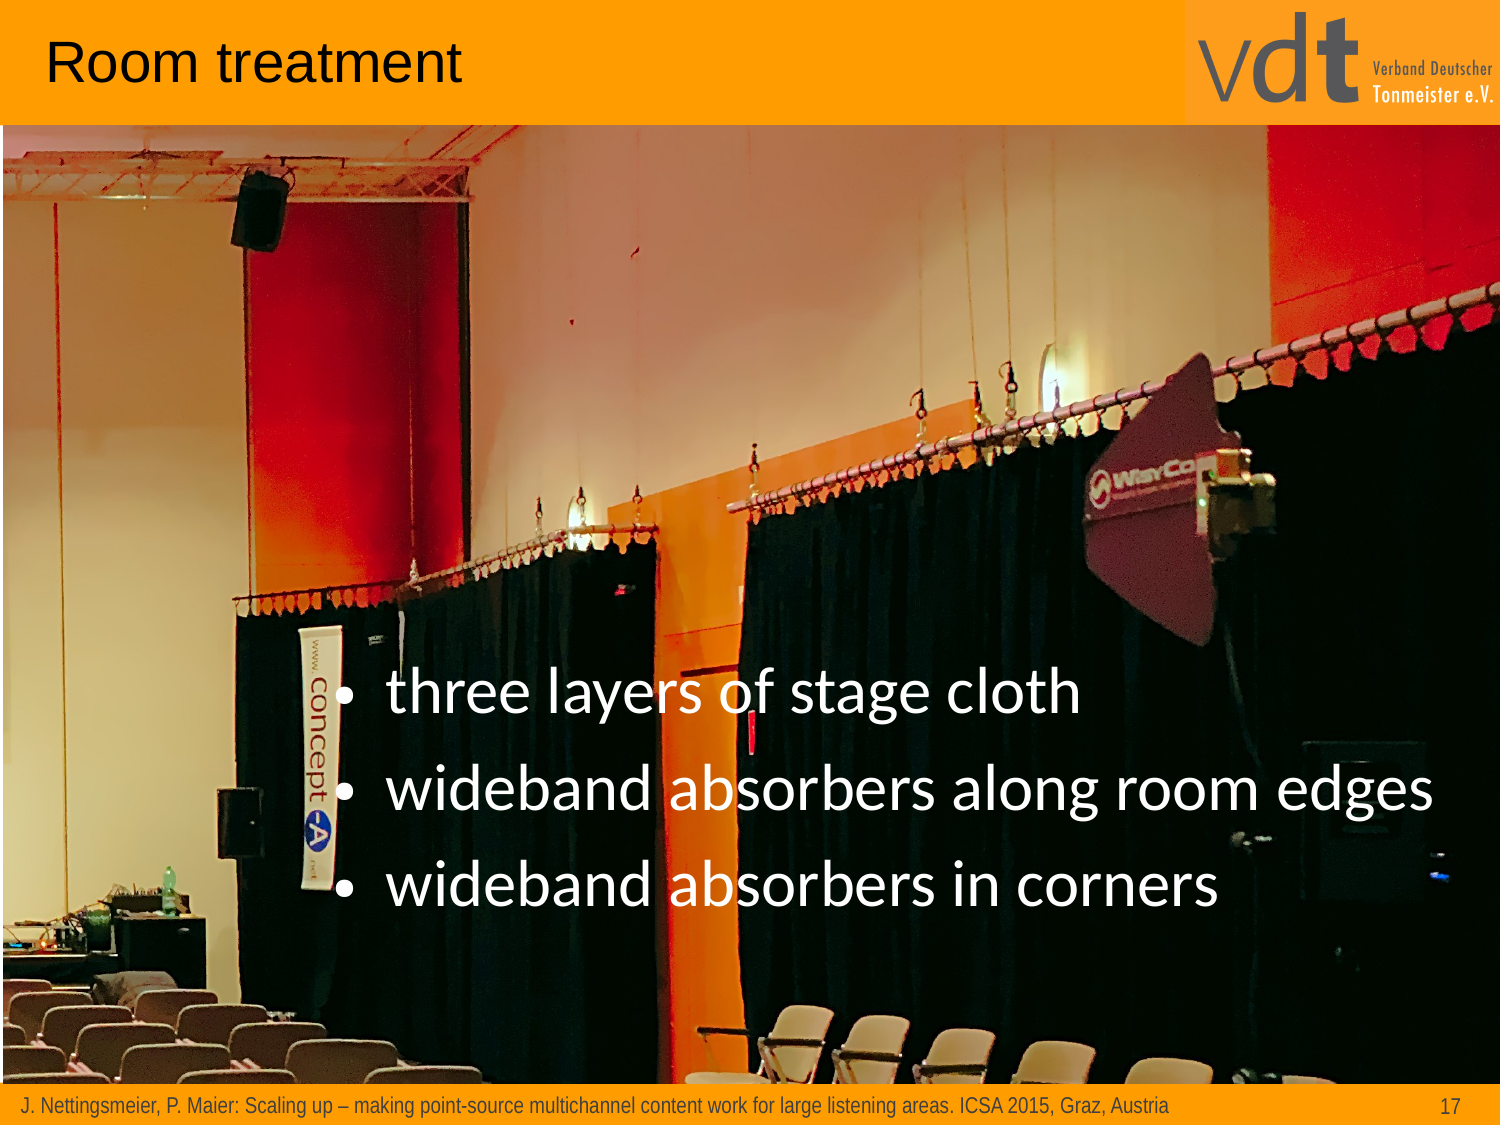

# Room treatment
three layers of stage cloth
wideband absorbers along room edges
wideband absorbers in corners